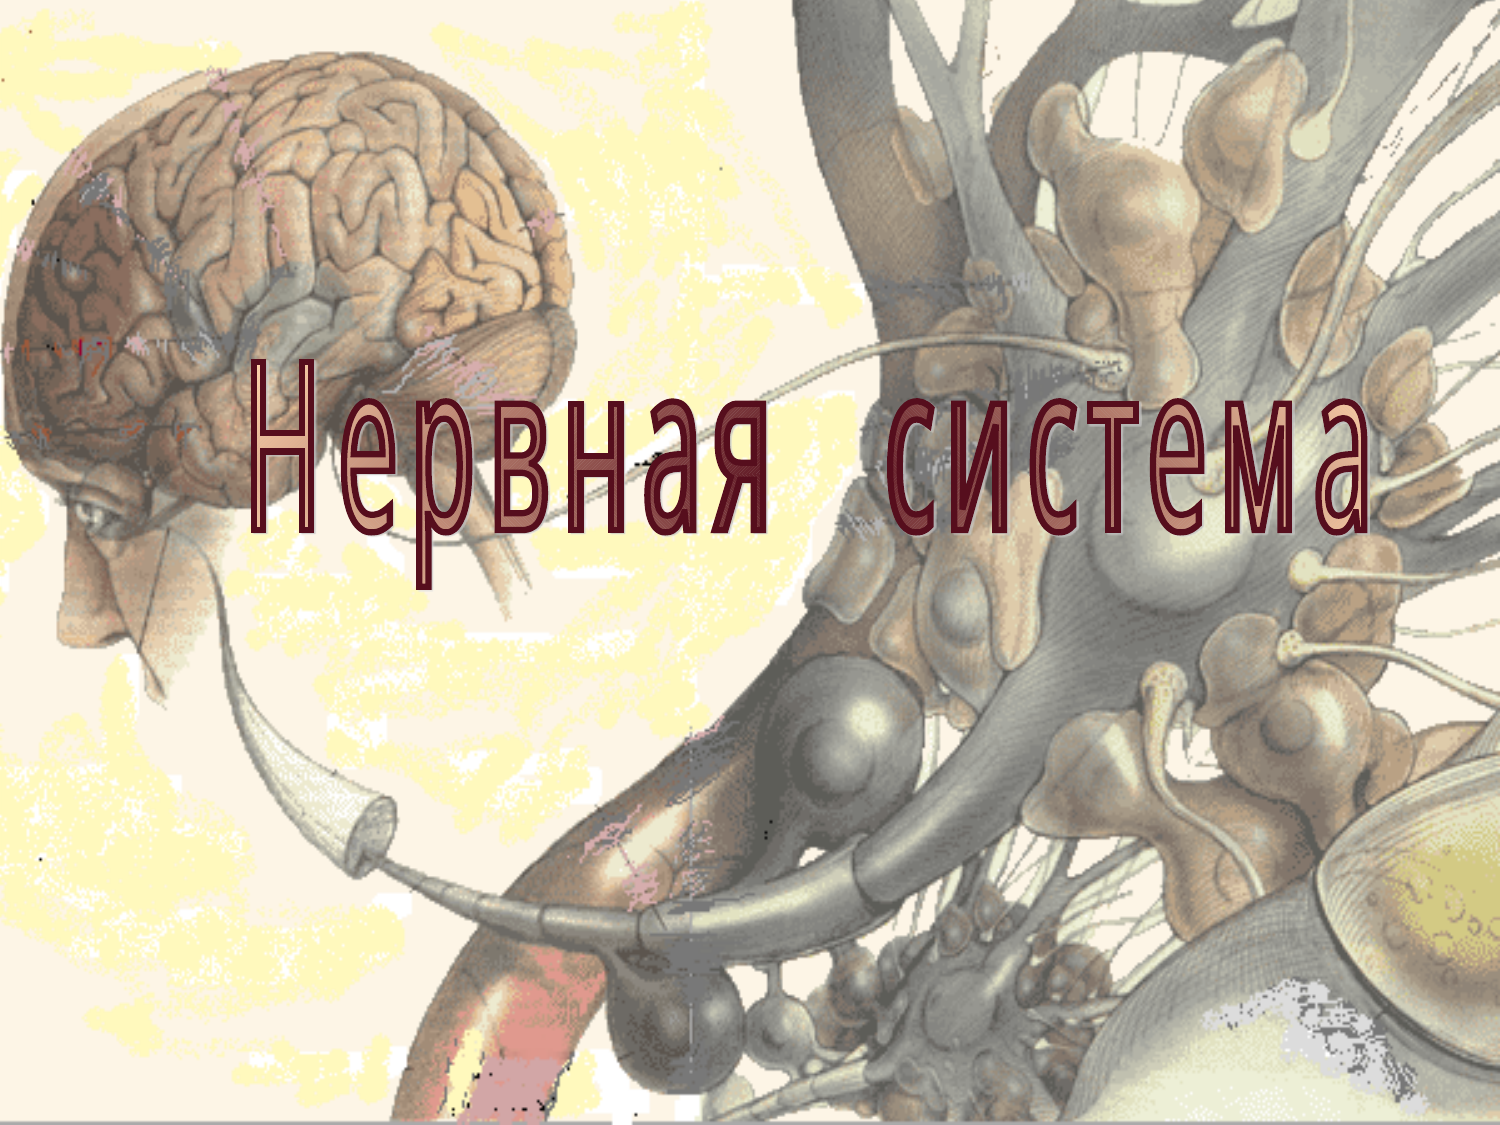

#
Нервная система
МУПК Вахитовского района г.Казани, 2008 г.